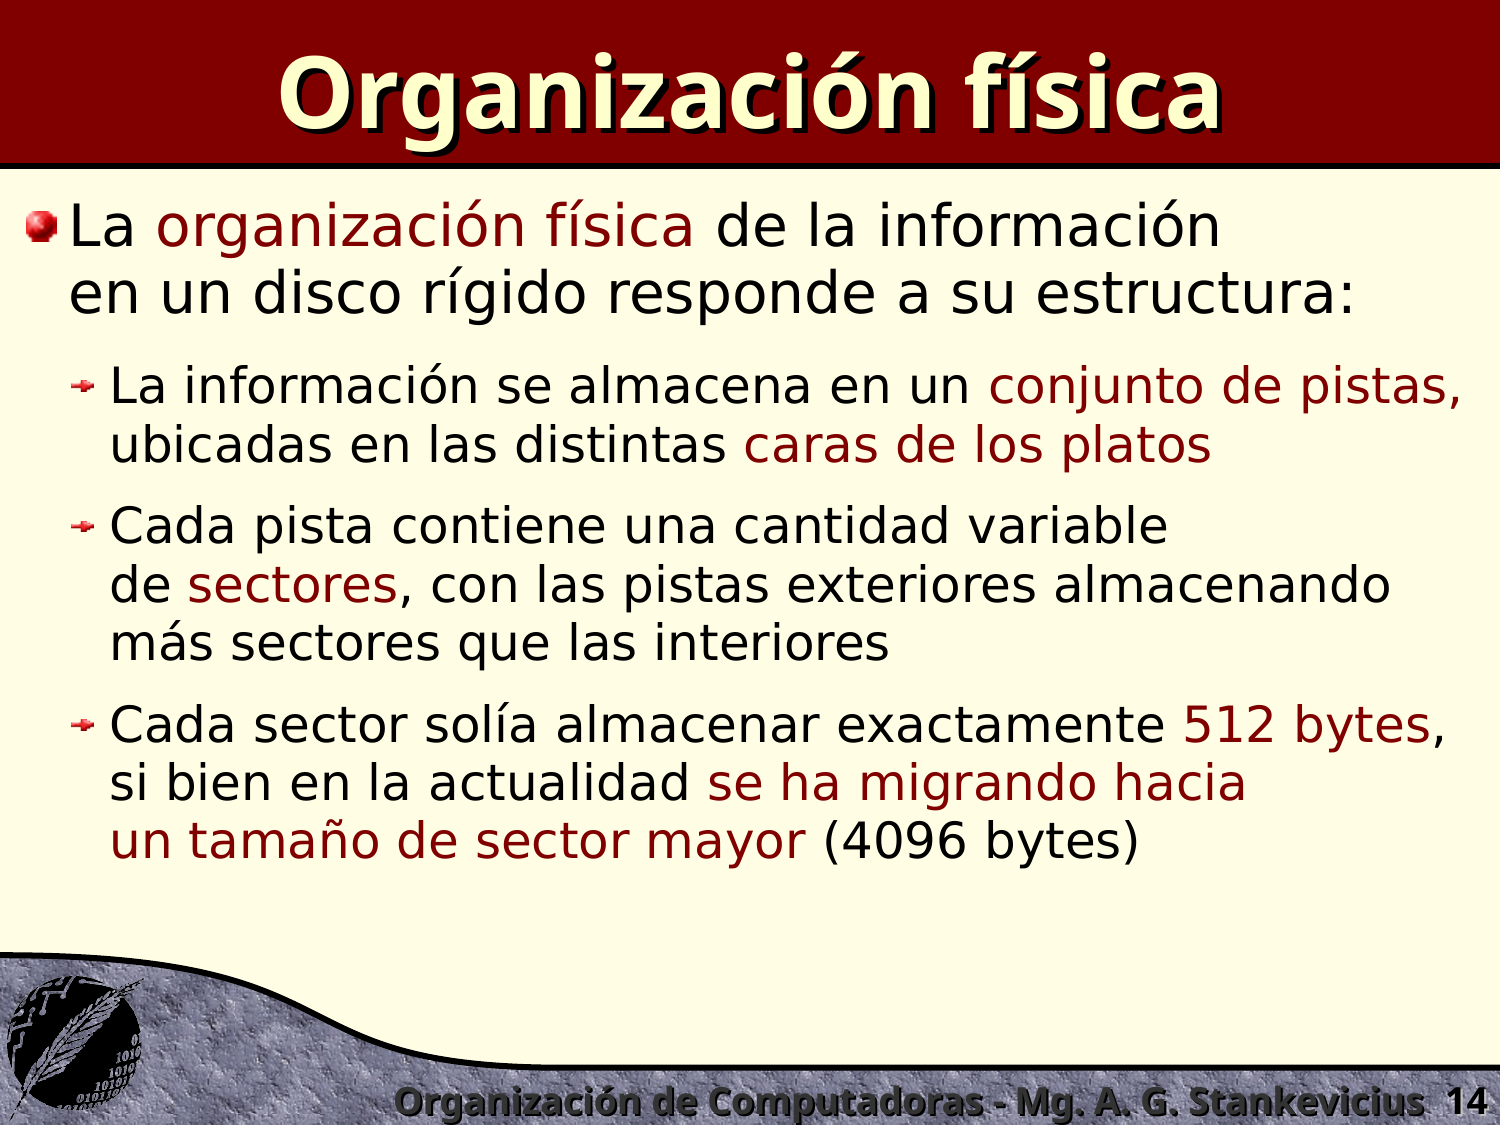

# Organización física
La organización física de la información
en un disco rígido responde a su estructura:
La información se almacena en un conjunto de pistas, ubicadas en las distintas caras de los platos
Cada pista contiene una cantidad variable
de sectores, con las pistas exteriores almacenando
más sectores que las interiores
Cada sector solía almacenar exactamente 512 bytes, si bien en la actualidad se ha migrando hacia
un tamaño de sector mayor (4096 bytes)
14